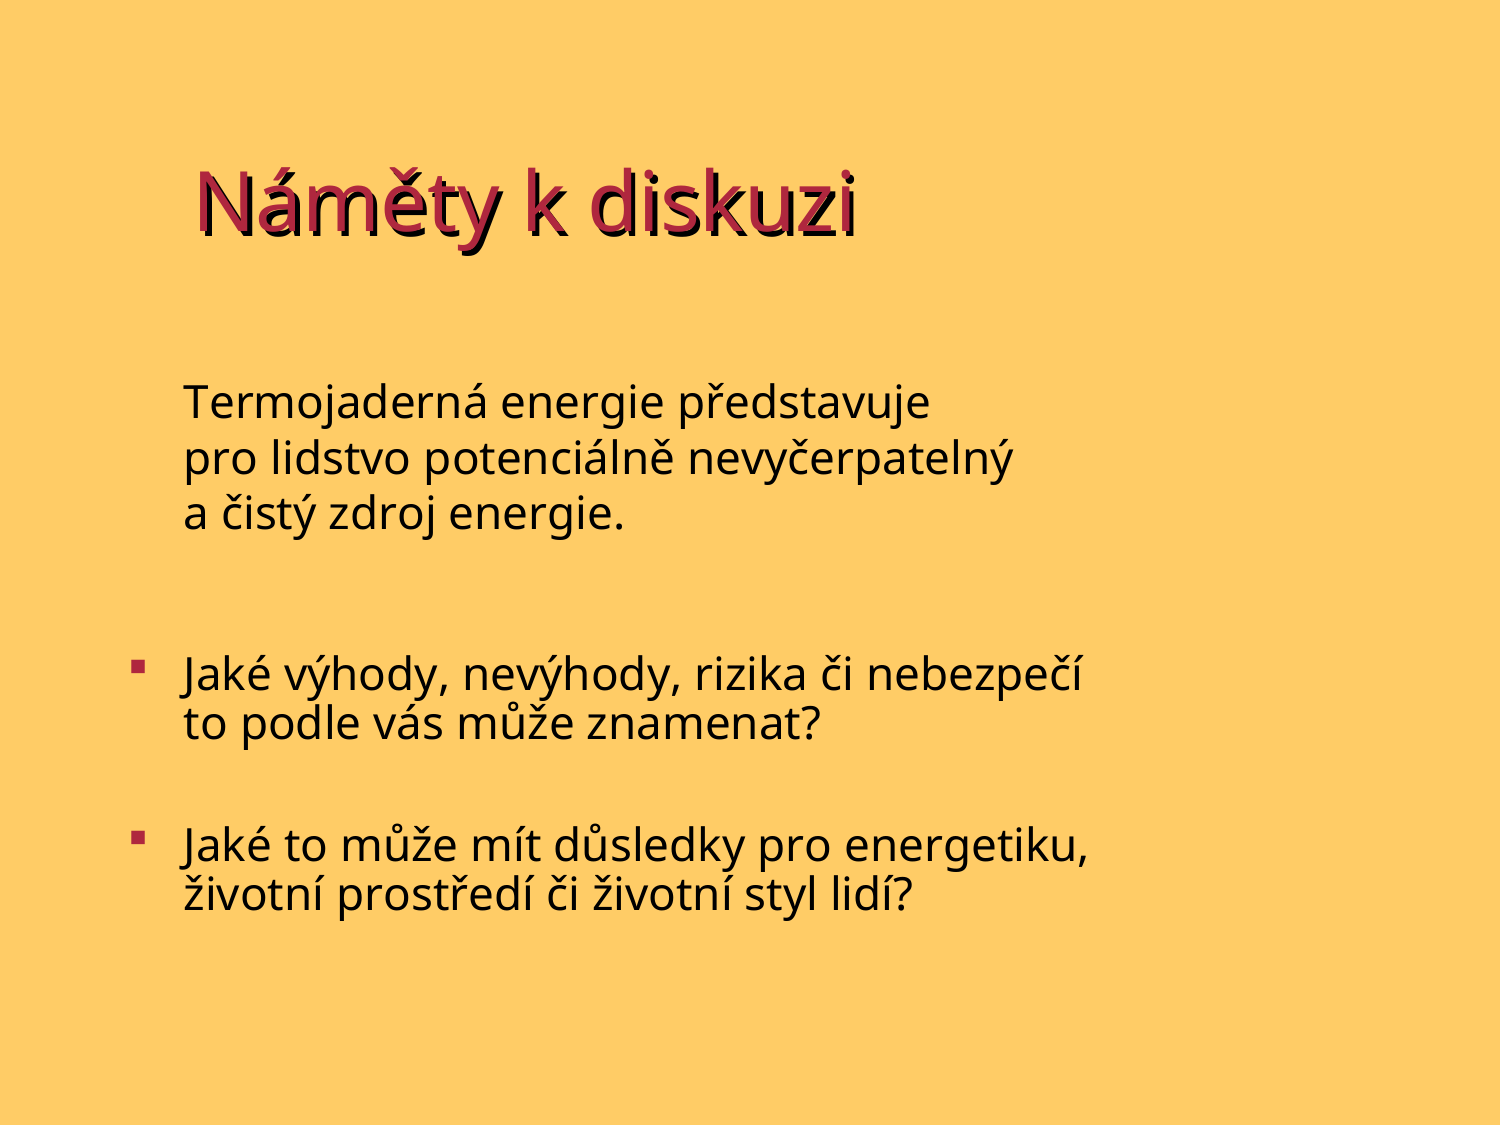

# Náměty k diskuzi
	Termojaderná energie představuje
	pro lidstvo potenciálně nevyčerpatelný
	a čistý zdroj energie.
Jaké výhody, nevýhody, rizika či nebezpečí
to podle vás může znamenat?
Jaké to může mít důsledky pro energetiku,
životní prostředí či životní styl lidí?